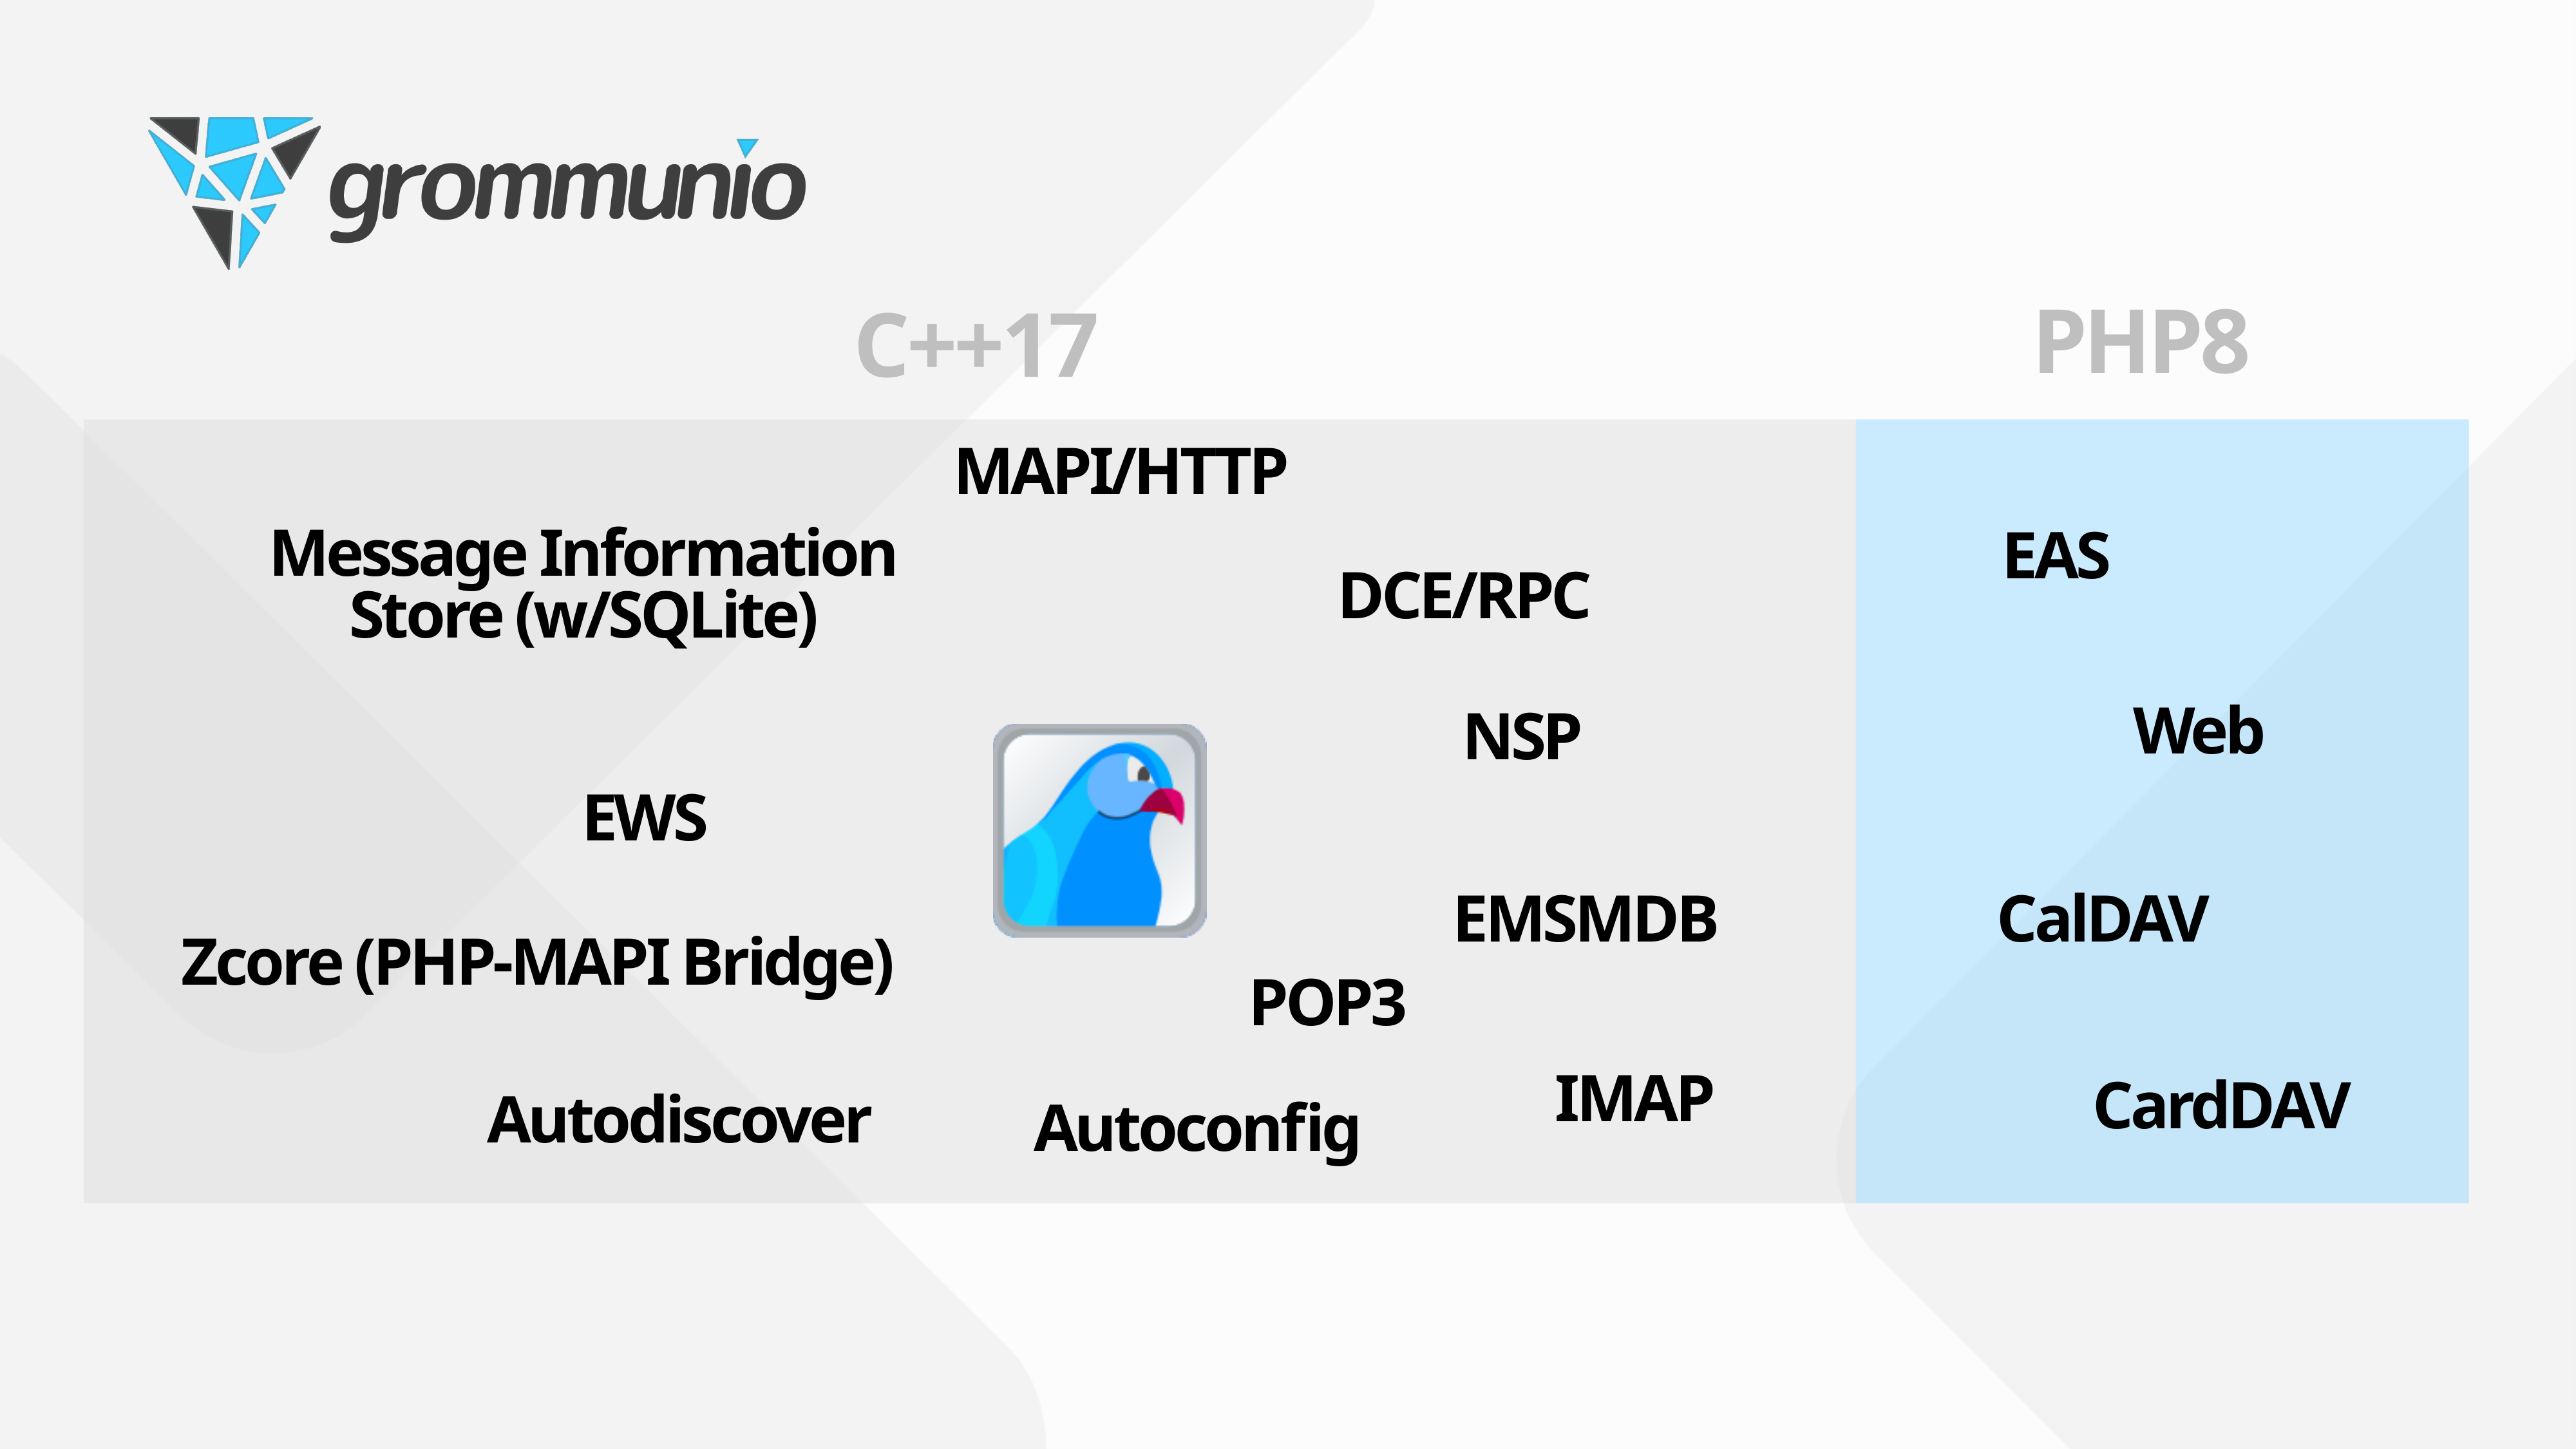

PHP8
C++17
# MAPI/HTTP
EAS
DCE/RPC
Message Information
Store (w/SQLite)
Web
NSP
EWS
CalDAV
EMSMDB
Zcore (PHP-MAPI Bridge)
POP3
IMAP
Autodiscover
Autoconfig
CardDAV